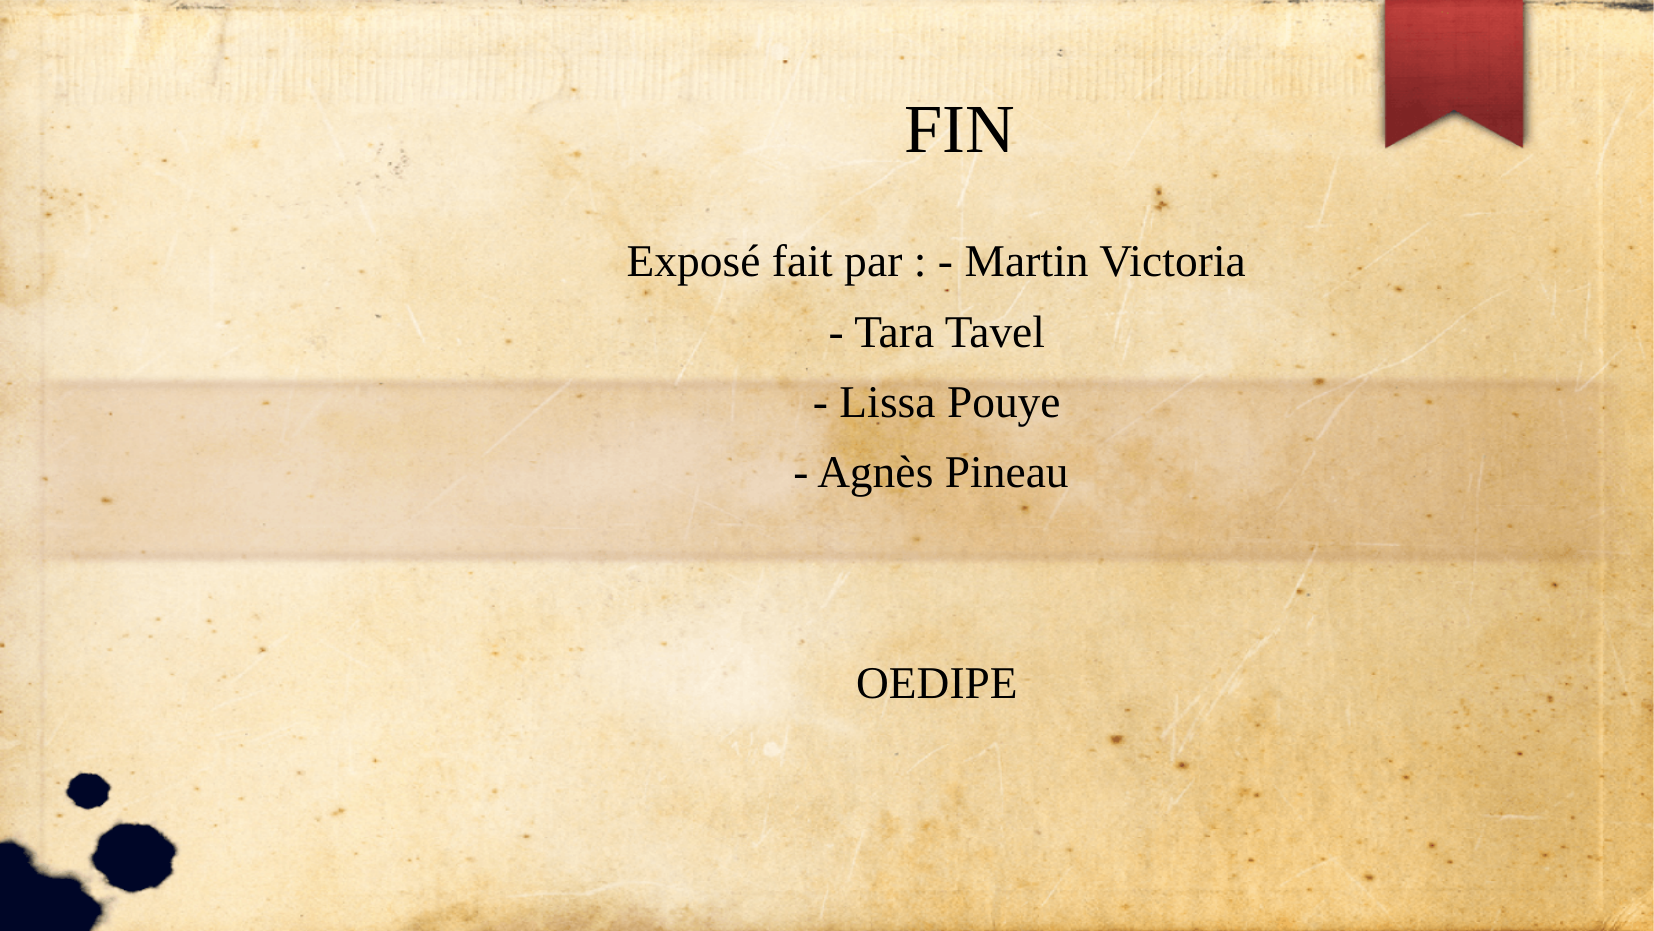

# FIN
Exposé fait par : - Martin Victoria
 - Tara Tavel
- Lissa Pouye
- Agnès Pineau
OEDIPE